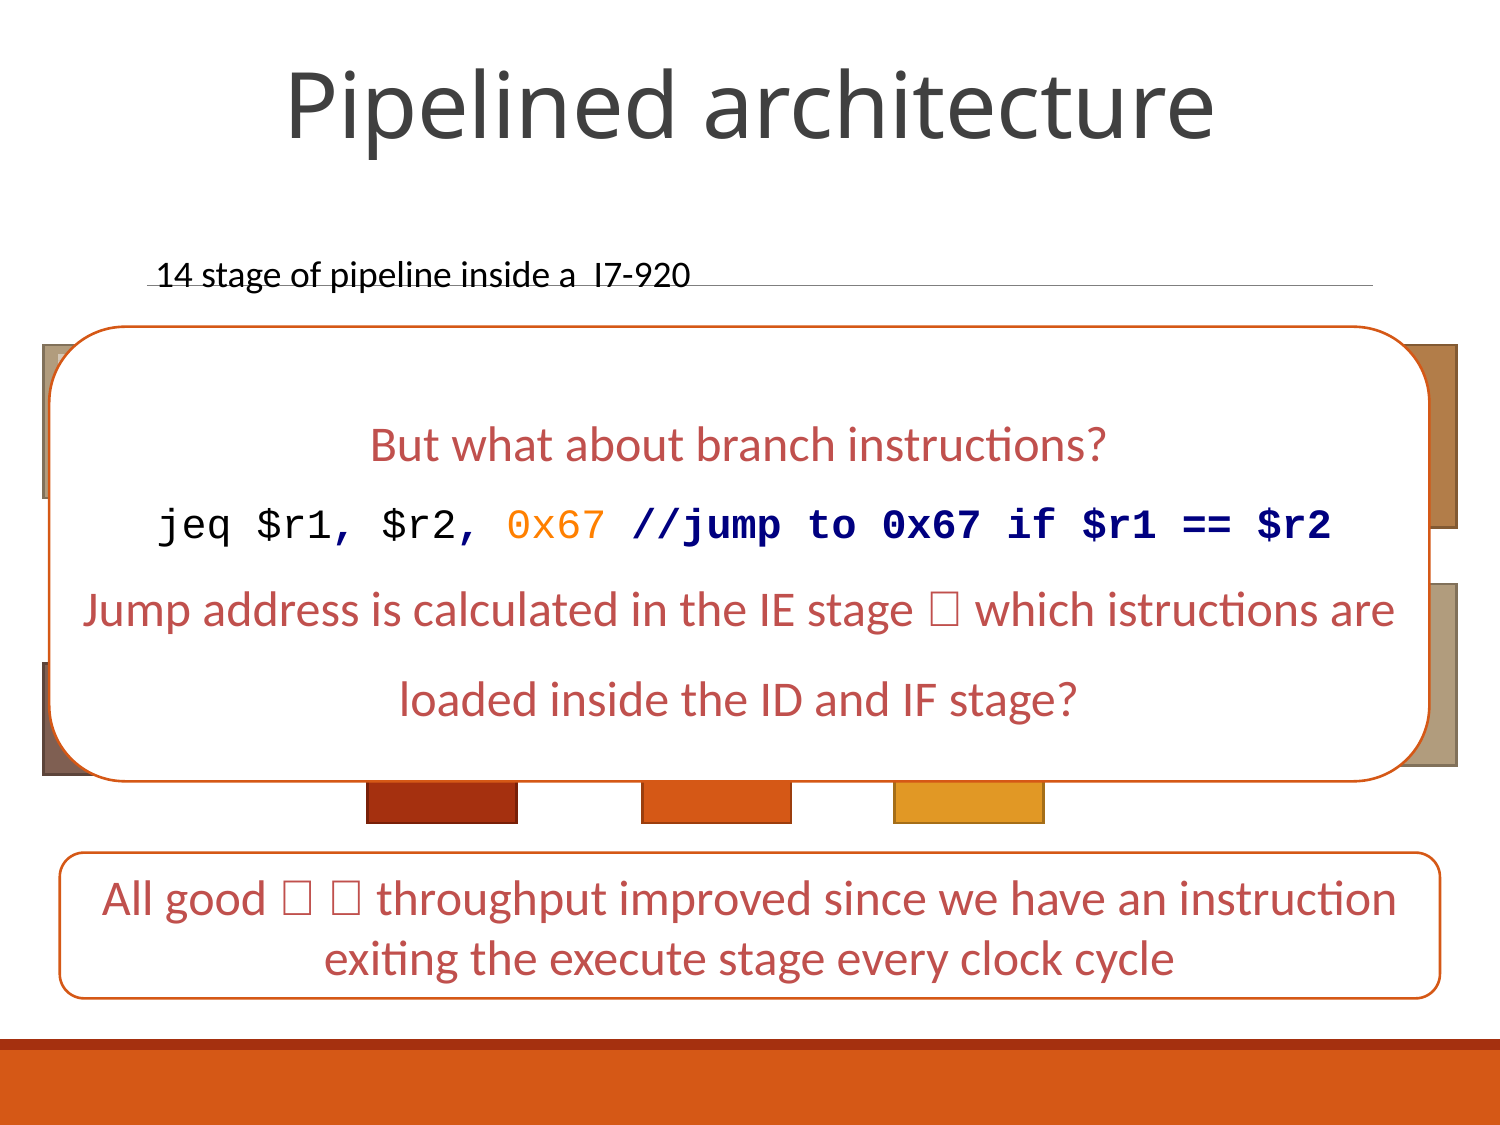

Pipelined architecture
14 stage of pipeline inside a I7-920
But what about branch instructions?
 jeq $r1, $r2, 0x67 //jump to 0x67 if $r1 == $r2
Jump address is calculated in the IE stage  which istructions are loaded inside the ID and IF stage?
Instruction memory
Instruction Fetch
Instruction Decode
Instruction Execute
Register File
Instr #3
Instr #2
Instr #1
Data
memory
Program
counter
All good   throughput improved since we have an instruction exiting the execute stage every clock cycle